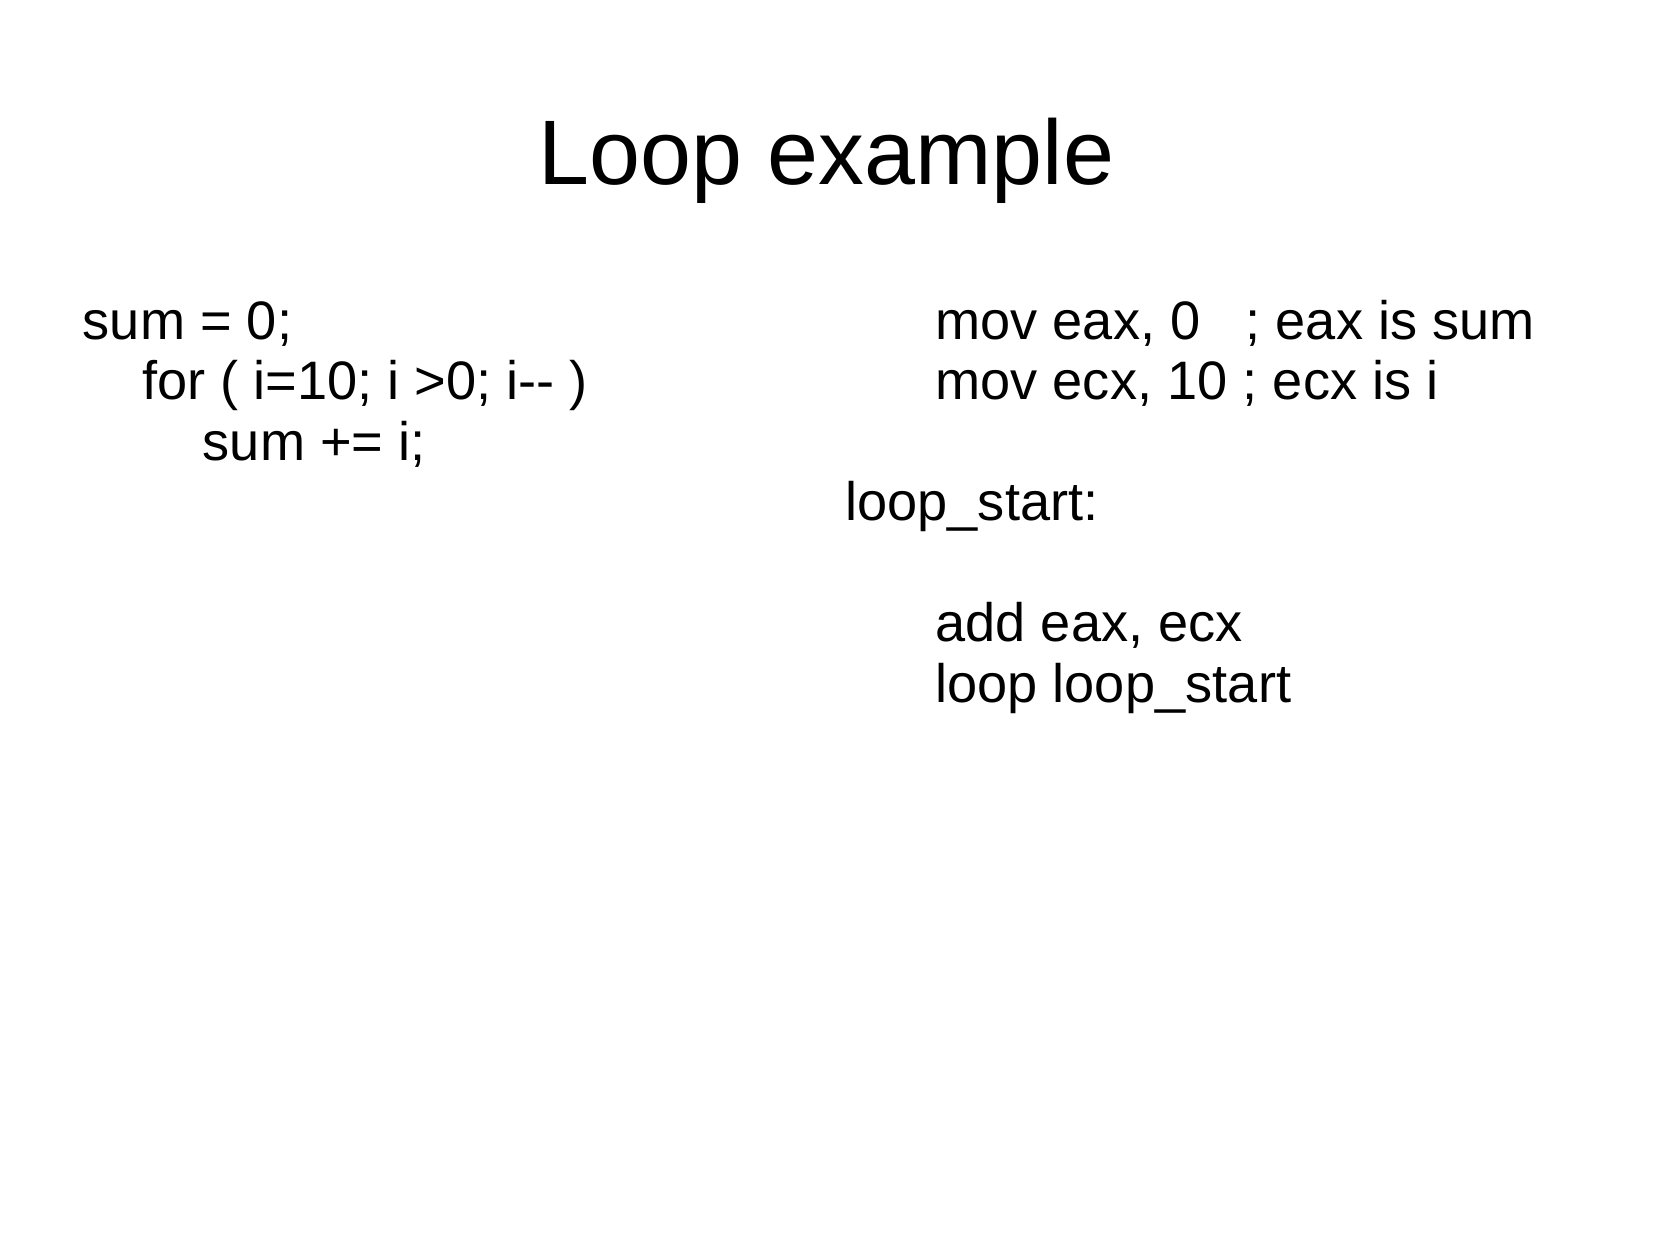

# Loop example
sum = 0;
 for ( i=10; i >0; i-- )
 sum += i;
 mov eax, 0 ; eax is sum
 mov ecx, 10 ; ecx is i
loop_start:
 add eax, ecx
 loop loop_start